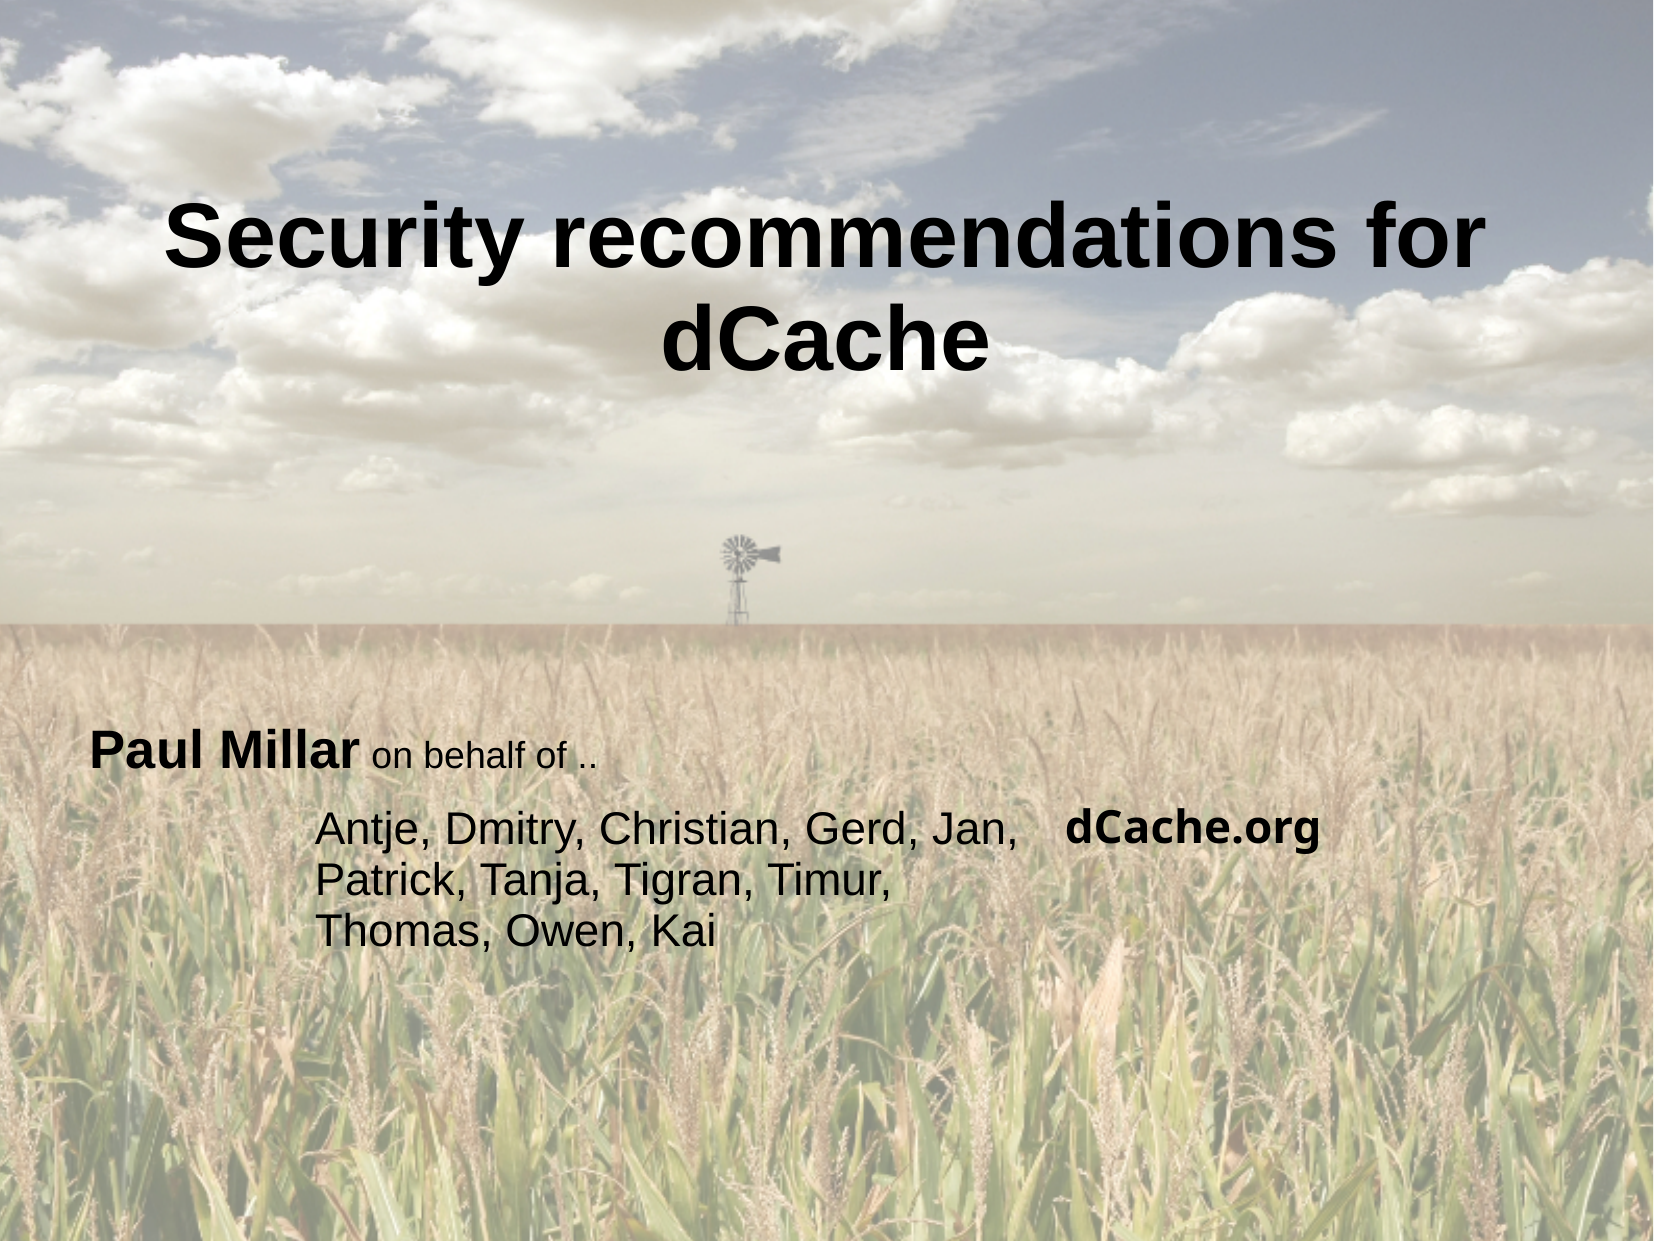

# Security recommendations for dCache
Paul Millar on behalf of ..
dCache.org
Antje, Dmitry, Christian, Gerd, Jan, Patrick, Tanja, Tigran, Timur, Thomas, Owen, Kai